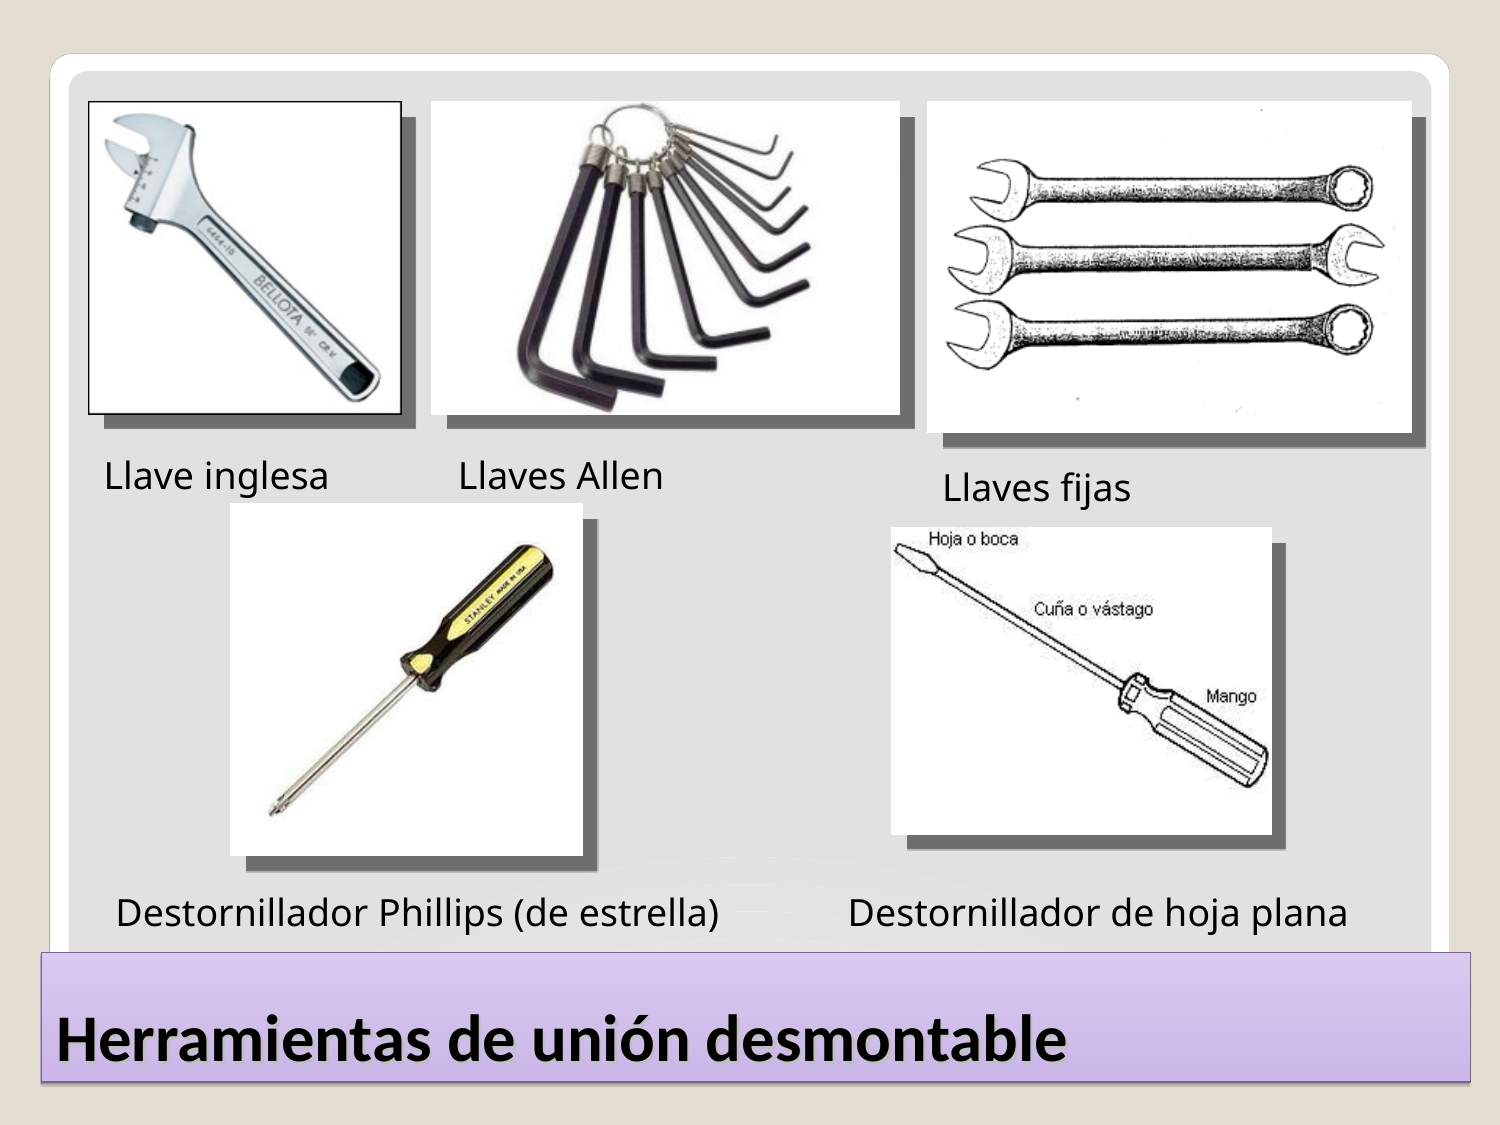

Llave inglesa
Llaves Allen
Llaves fijas
Destornillador Phillips (de estrella)
Destornillador de hoja plana
# Herramientas de unión desmontable